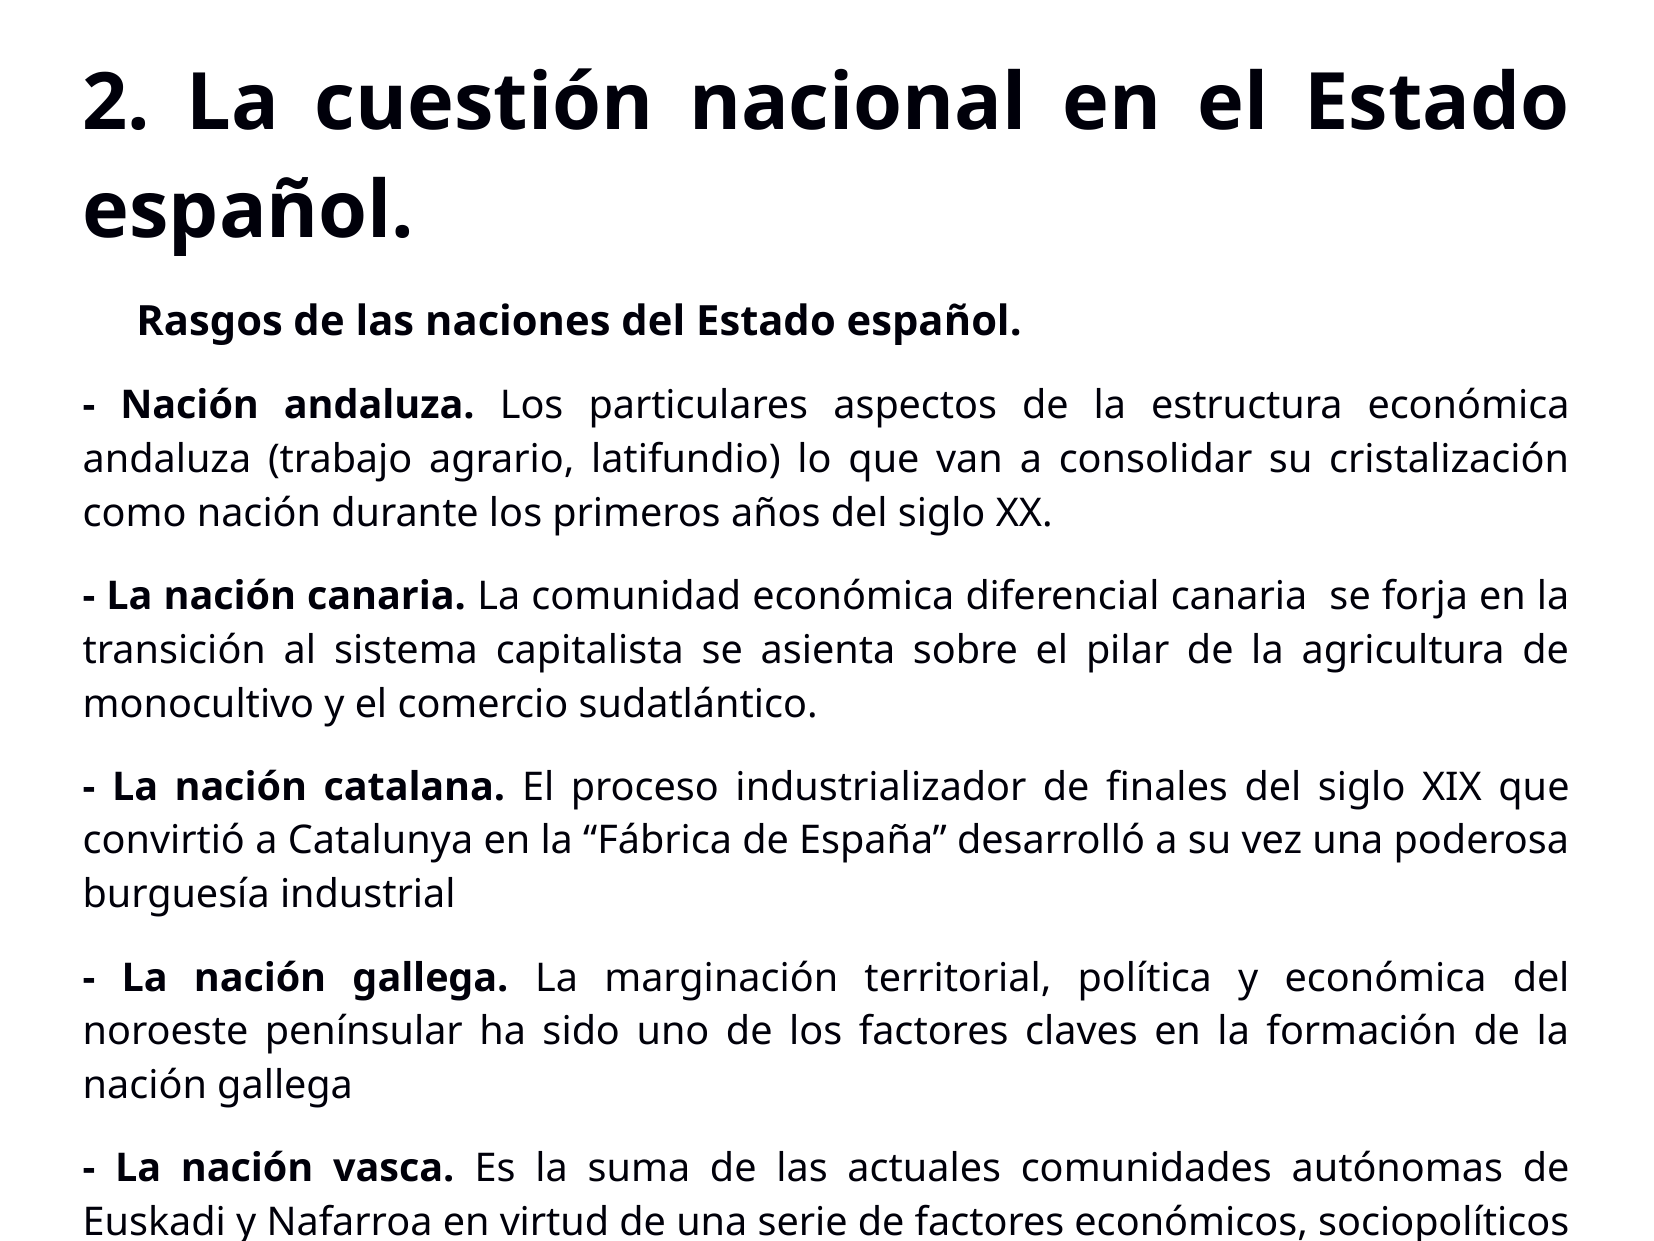

# 2. La cuestión nacional en el Estado español.
 Rasgos de las naciones del Estado español.
- Nación andaluza. Los particulares aspectos de la estructura económica andaluza (trabajo agrario, latifundio) lo que van a consolidar su cristalización como nación durante los primeros años del siglo XX.
- La nación canaria. La comunidad económica diferencial canaria se forja en la transición al sistema capitalista se asienta sobre el pilar de la agricultura de monocultivo y el comercio sudatlántico.
- La nación catalana. El proceso industrializador de finales del siglo XIX que convirtió a Catalunya en la “Fábrica de España” desarrolló a su vez una poderosa burguesía industrial
- La nación gallega. La marginación territorial, política y económica del noroeste penínsular ha sido uno de los factores claves en la formación de la nación gallega
- La nación vasca. Es la suma de las actuales comunidades autónomas de Euskadi y Nafarroa en virtud de una serie de factores económicos, sociopolíticos y culturales que las definen como una sola entidad.